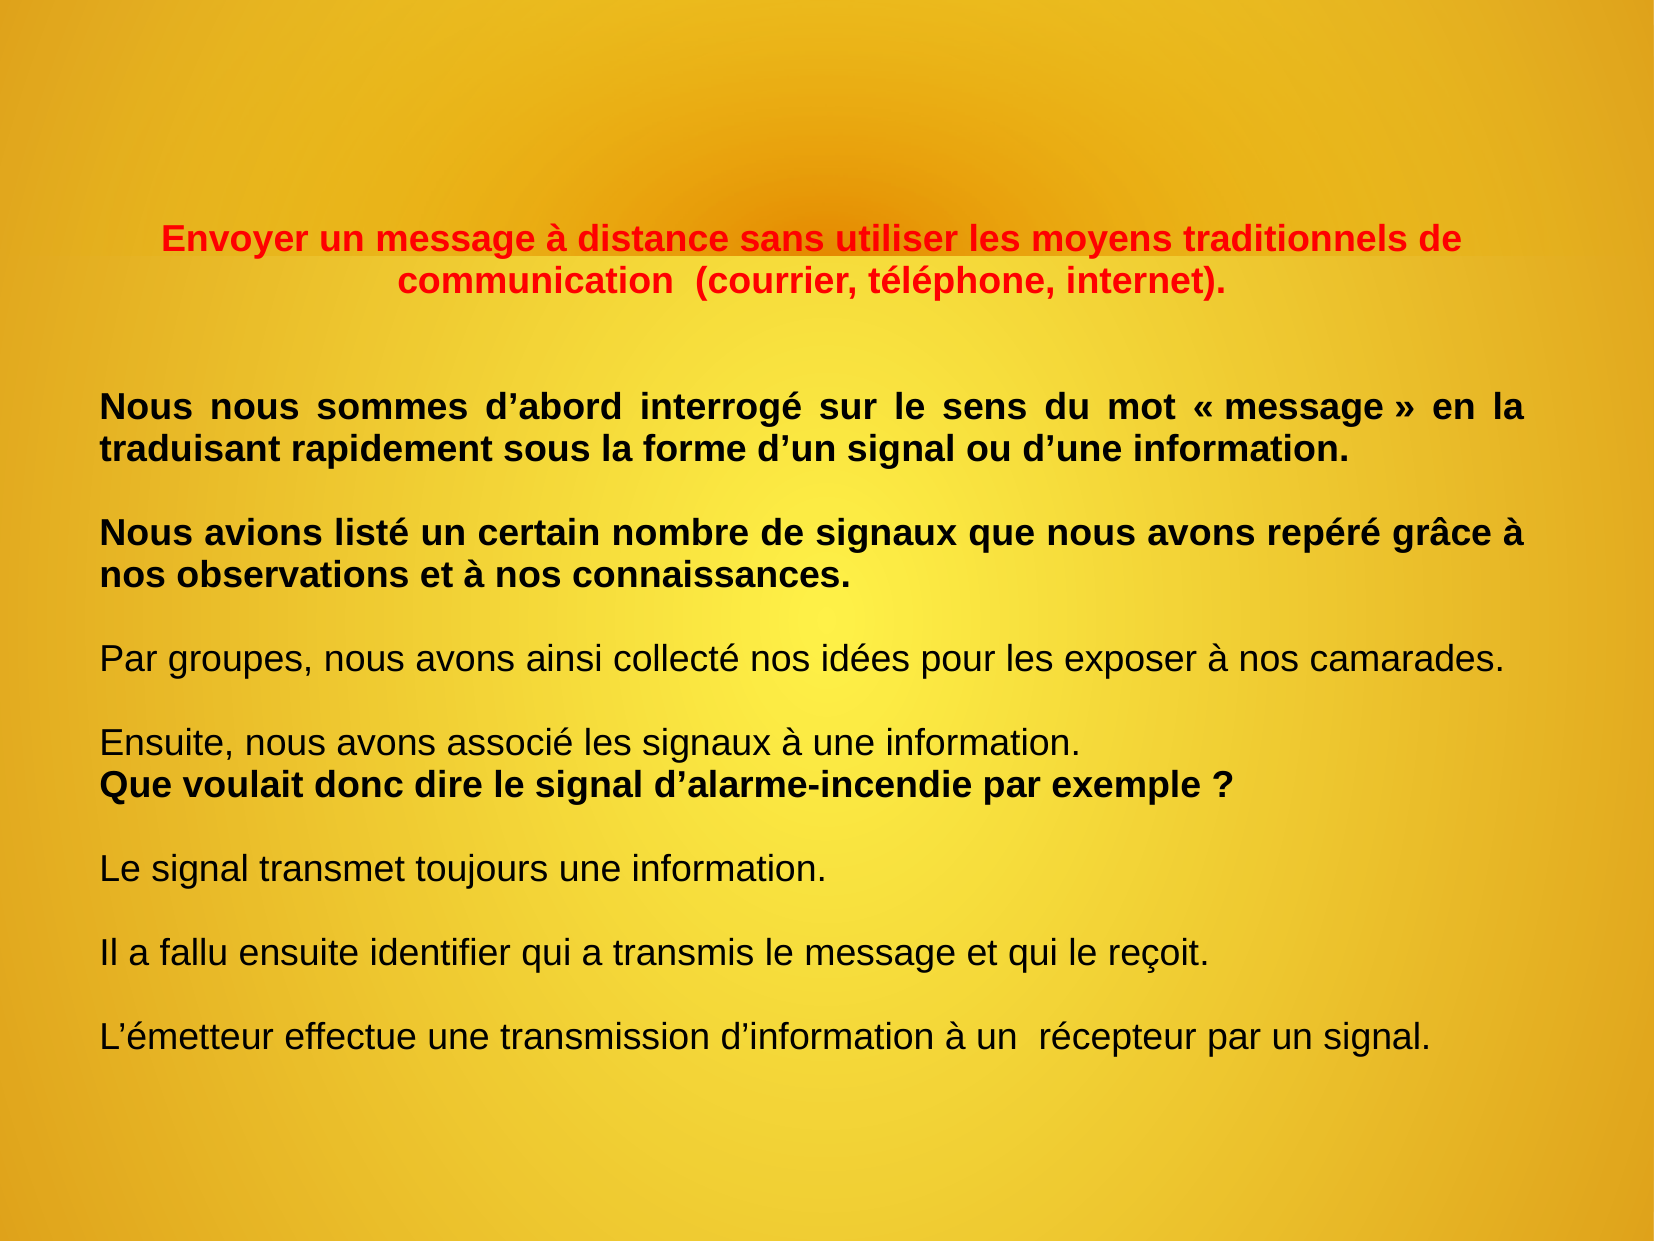

Envoyer un message à distance sans utiliser les moyens traditionnels de communication (courrier, téléphone, internet).
Nous nous sommes d’abord interrogé sur le sens du mot « message » en la traduisant rapidement sous la forme d’un signal ou d’une information.
Nous avions listé un certain nombre de signaux que nous avons repéré grâce à nos observations et à nos connaissances.
Par groupes, nous avons ainsi collecté nos idées pour les exposer à nos camarades.
Ensuite, nous avons associé les signaux à une information.
Que voulait donc dire le signal d’alarme-incendie par exemple ?
Le signal transmet toujours une information.
Il a fallu ensuite identifier qui a transmis le message et qui le reçoit.
L’émetteur effectue une transmission d’information à un récepteur par un signal.